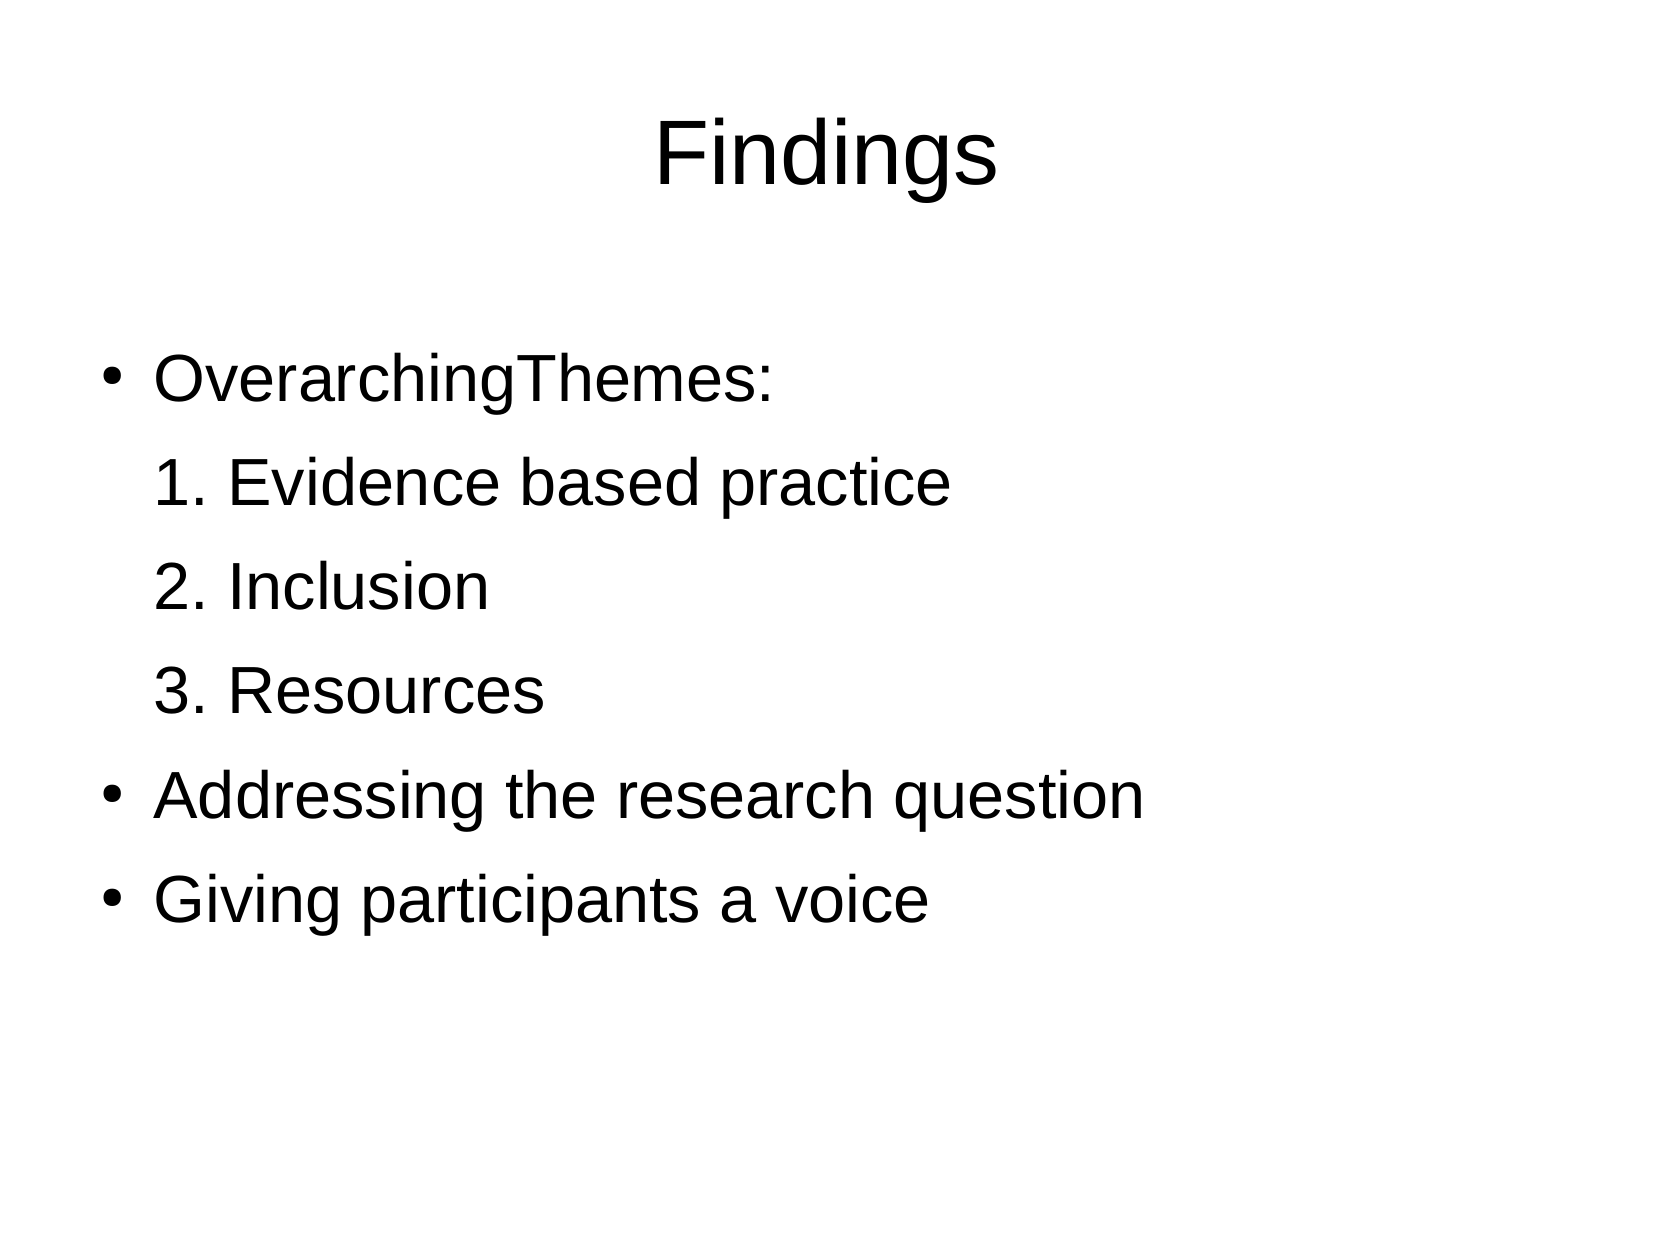

# Findings
OverarchingThemes:
1. Evidence based practice
2. Inclusion
3. Resources
Addressing the research question
Giving participants a voice